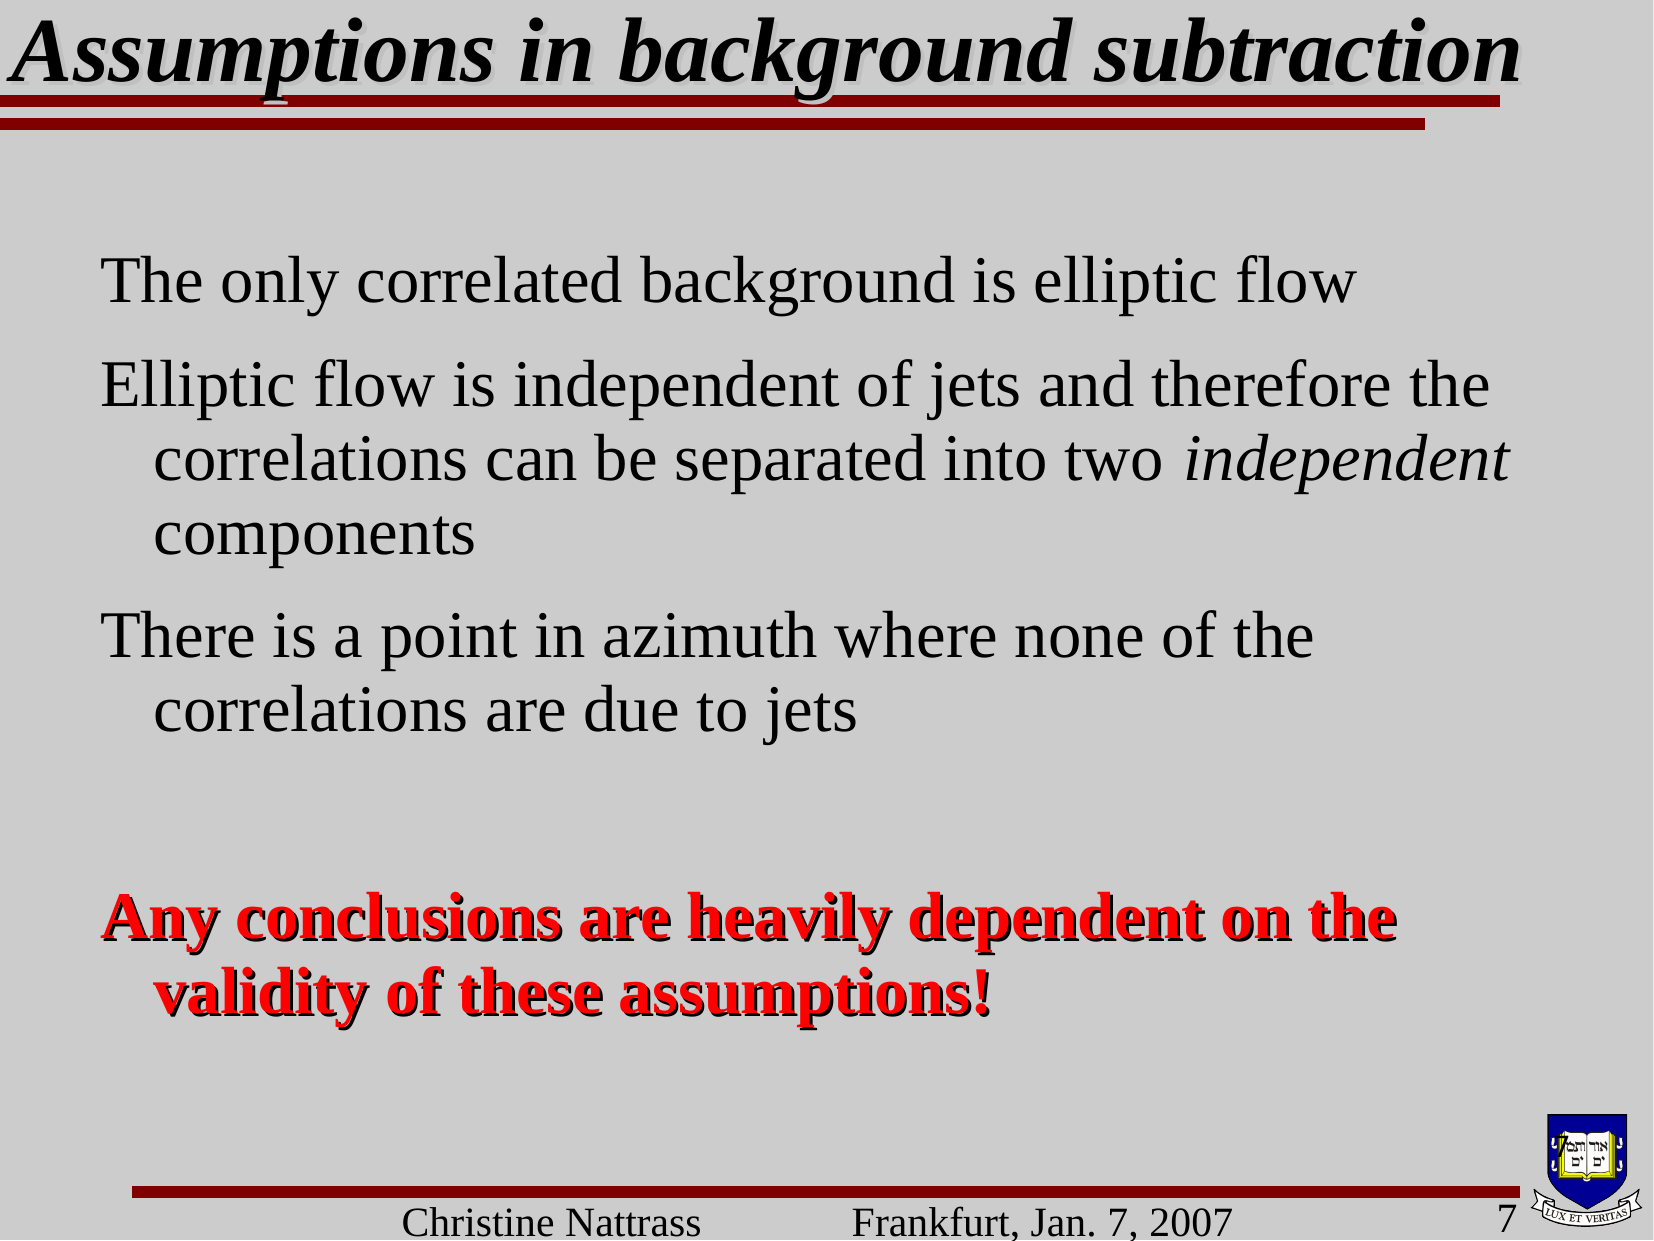

# Assumptions in background subtraction
The only correlated background is elliptic flow
Elliptic flow is independent of jets and therefore the correlations can be separated into two independent components
There is a point in azimuth where none of the correlations are due to jets
Any conclusions are heavily dependent on the validity of these assumptions!
7